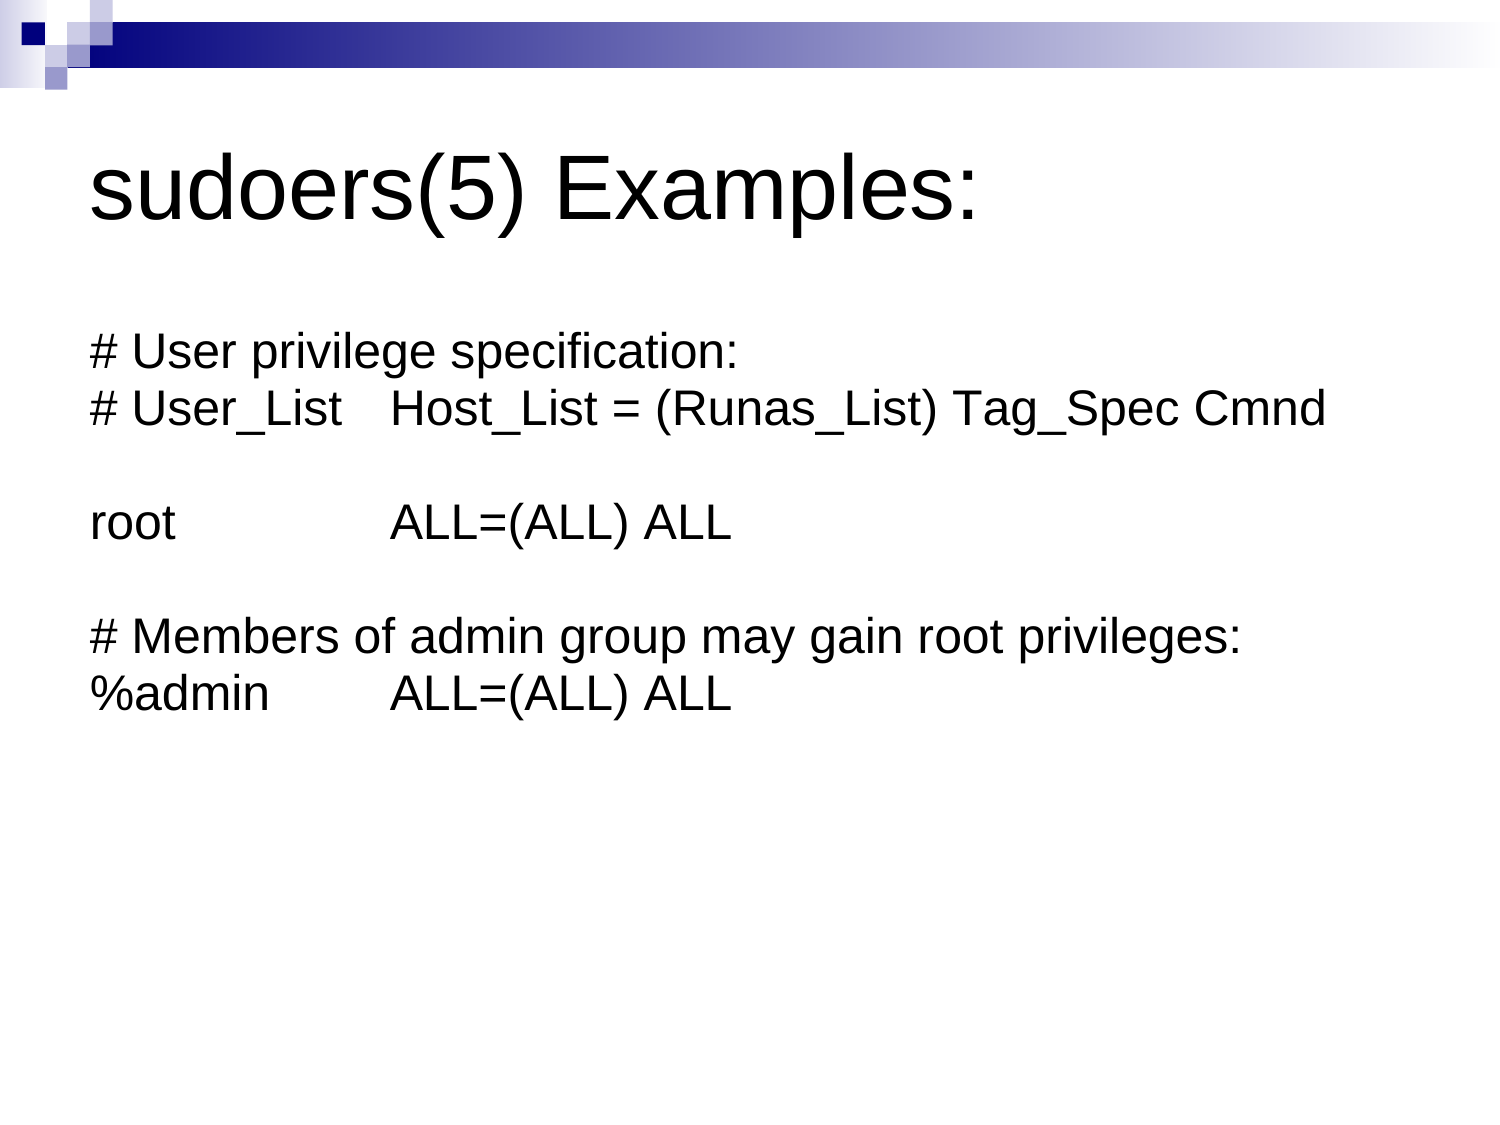

# sudoers(5) Examples:
# User privilege specification:
# User_List	Host_List = (Runas_List) Tag_Spec Cmnd
root		ALL=(ALL) ALL
# Members of admin group may gain root privileges:
%admin	ALL=(ALL) ALL